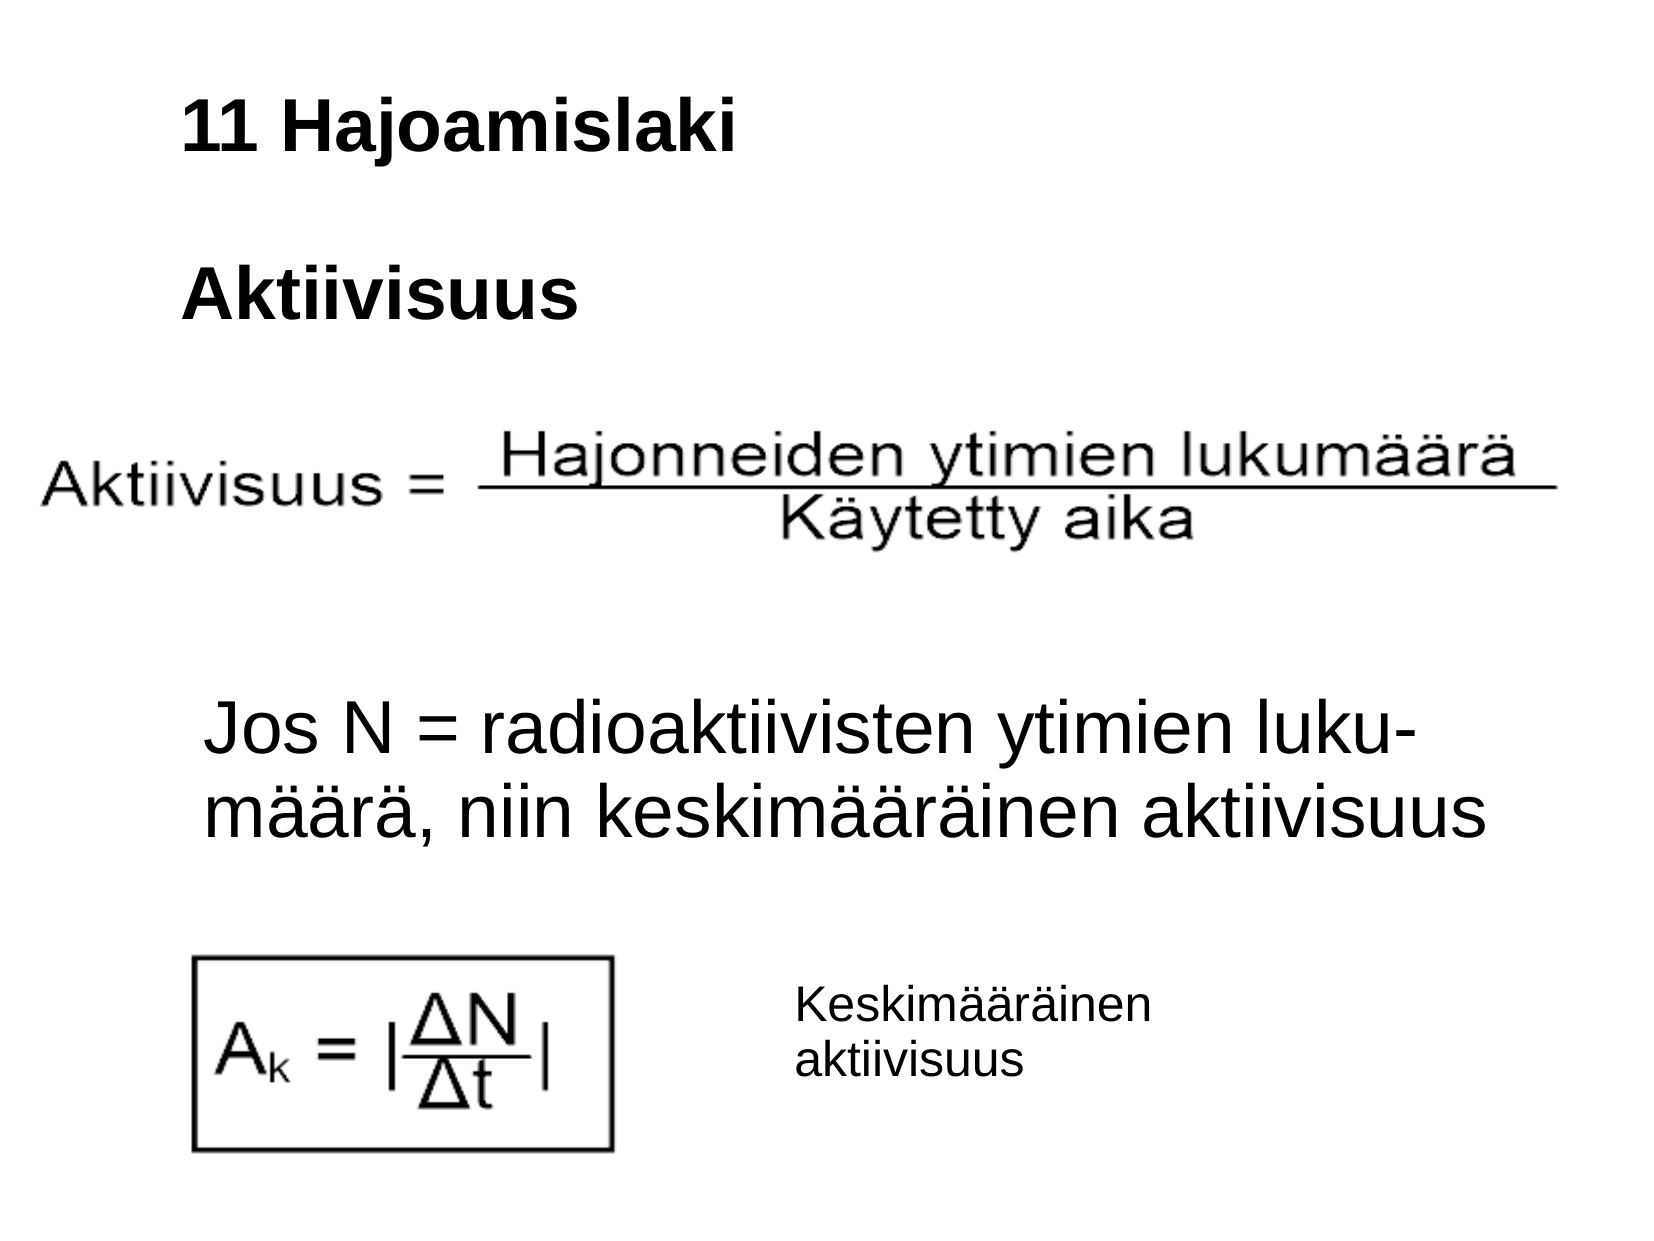

11 Hajoamislaki
Aktiivisuus
Jos N = radioaktiivisten ytimien luku-määrä, niin keskimääräinen aktiivisuus
Keskimääräinen
aktiivisuus